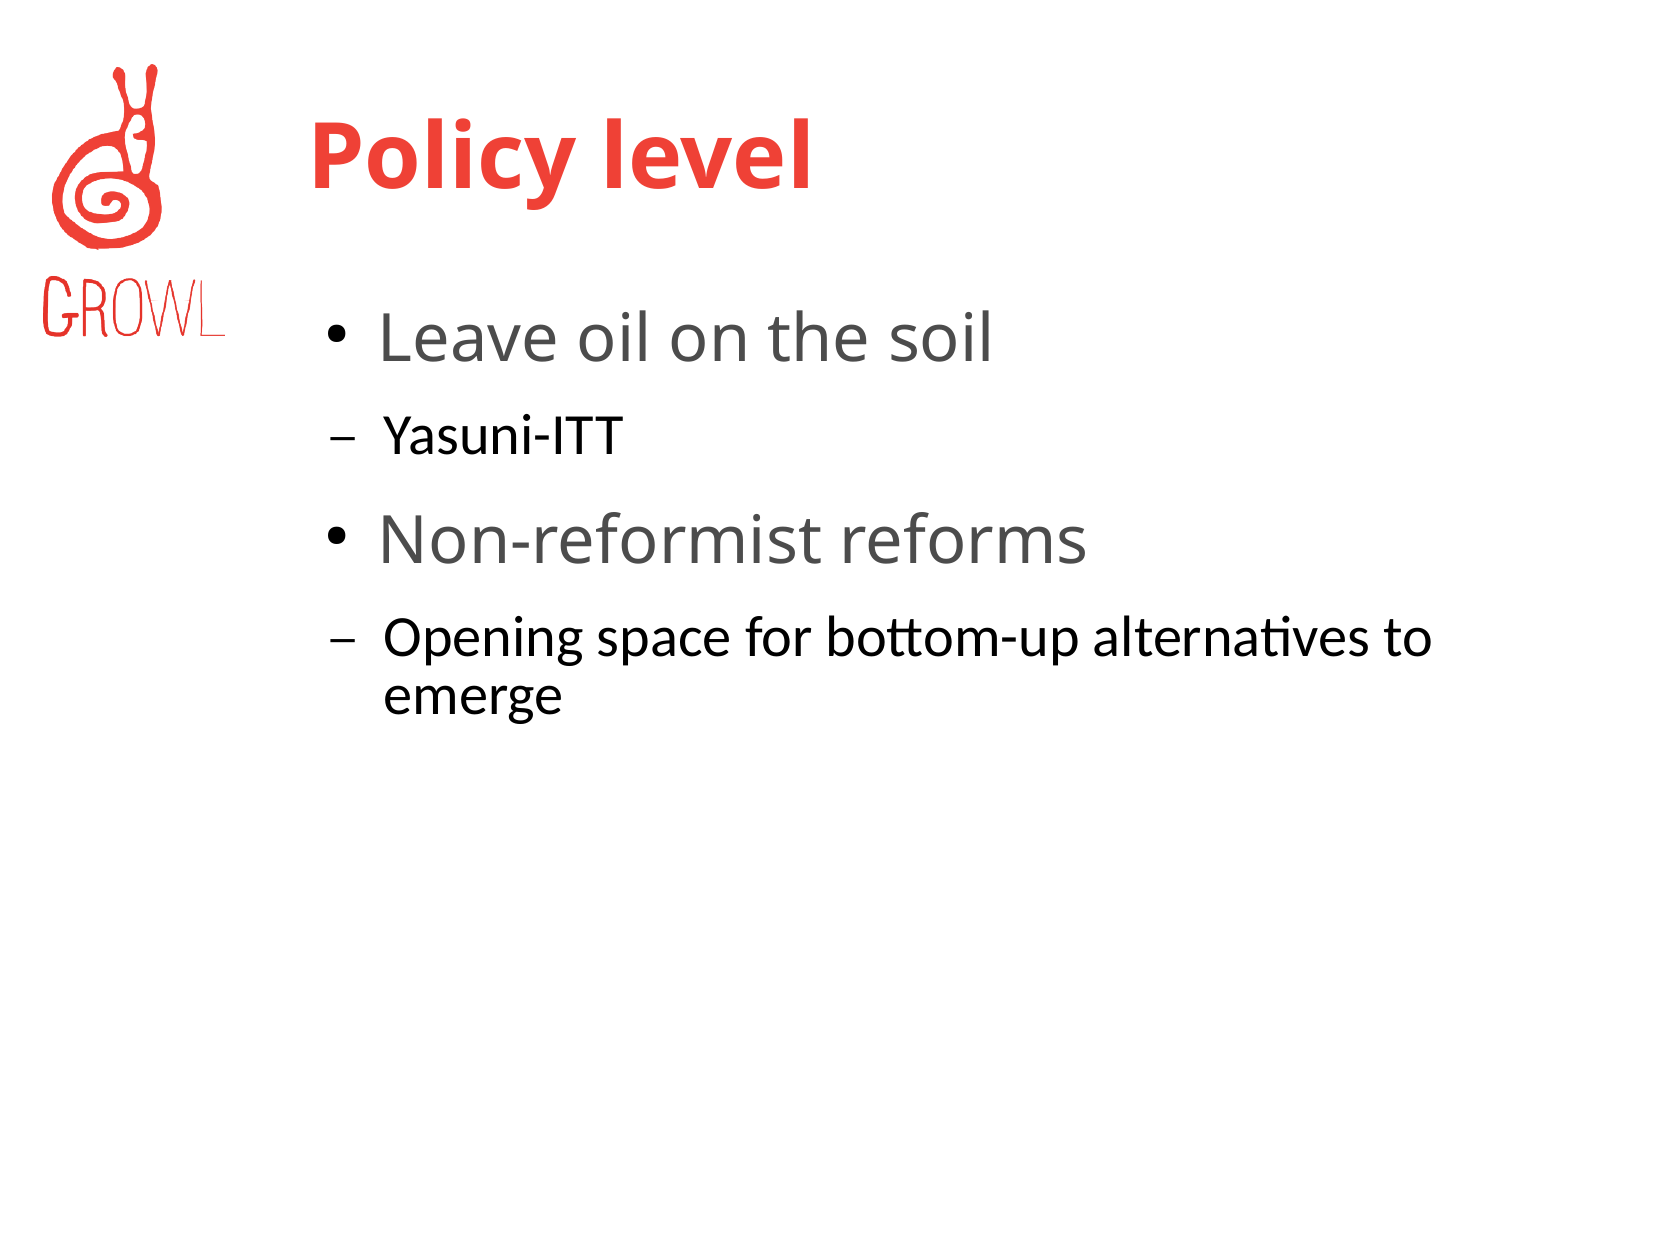

# Policy level
Leave oil on the soil
Yasuni-ITT
Non-reformist reforms
Opening space for bottom-up alternatives to emerge